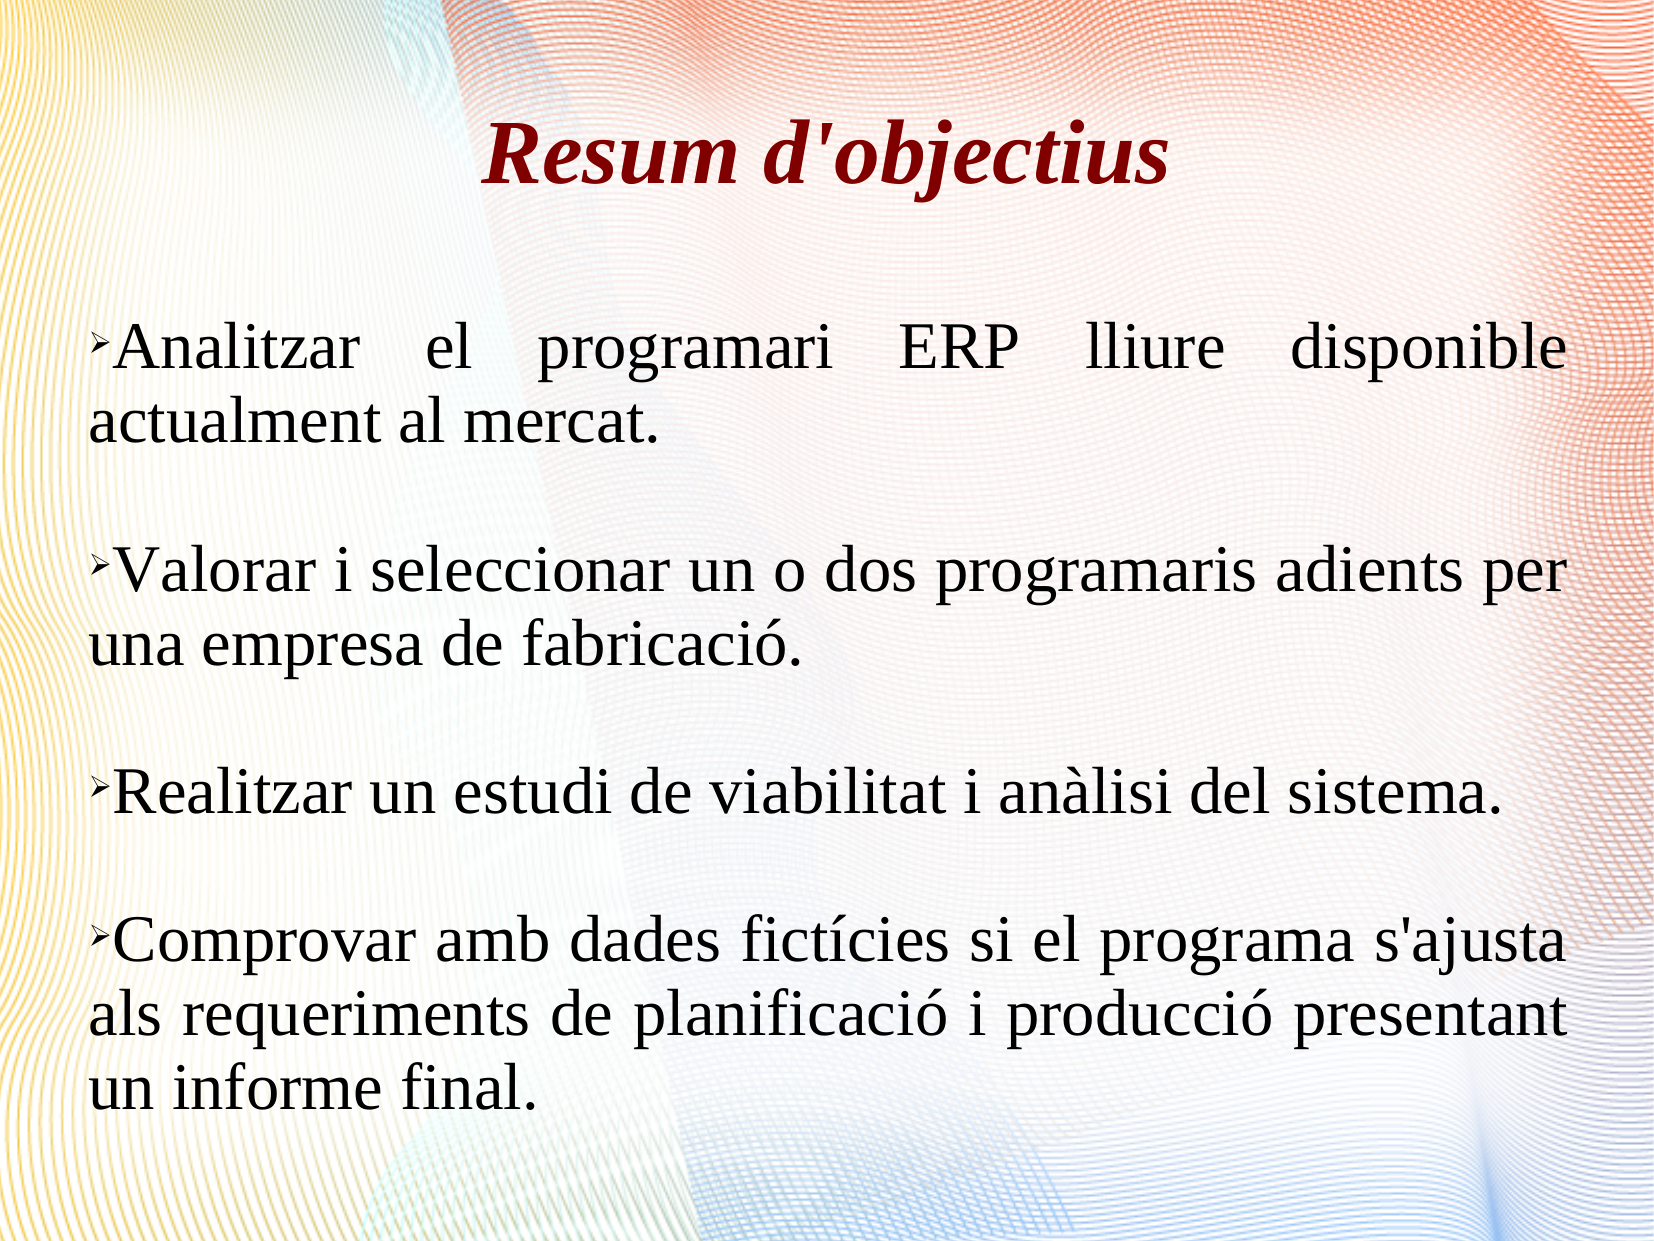

# Resum d'objectius
Analitzar el programari ERP lliure disponible actualment al mercat.
Valorar i seleccionar un o dos programaris adients per una empresa de fabricació.
Realitzar un estudi de viabilitat i anàlisi del sistema.
Comprovar amb dades fictícies si el programa s'ajusta als requeriments de planificació i producció presentant un informe final.